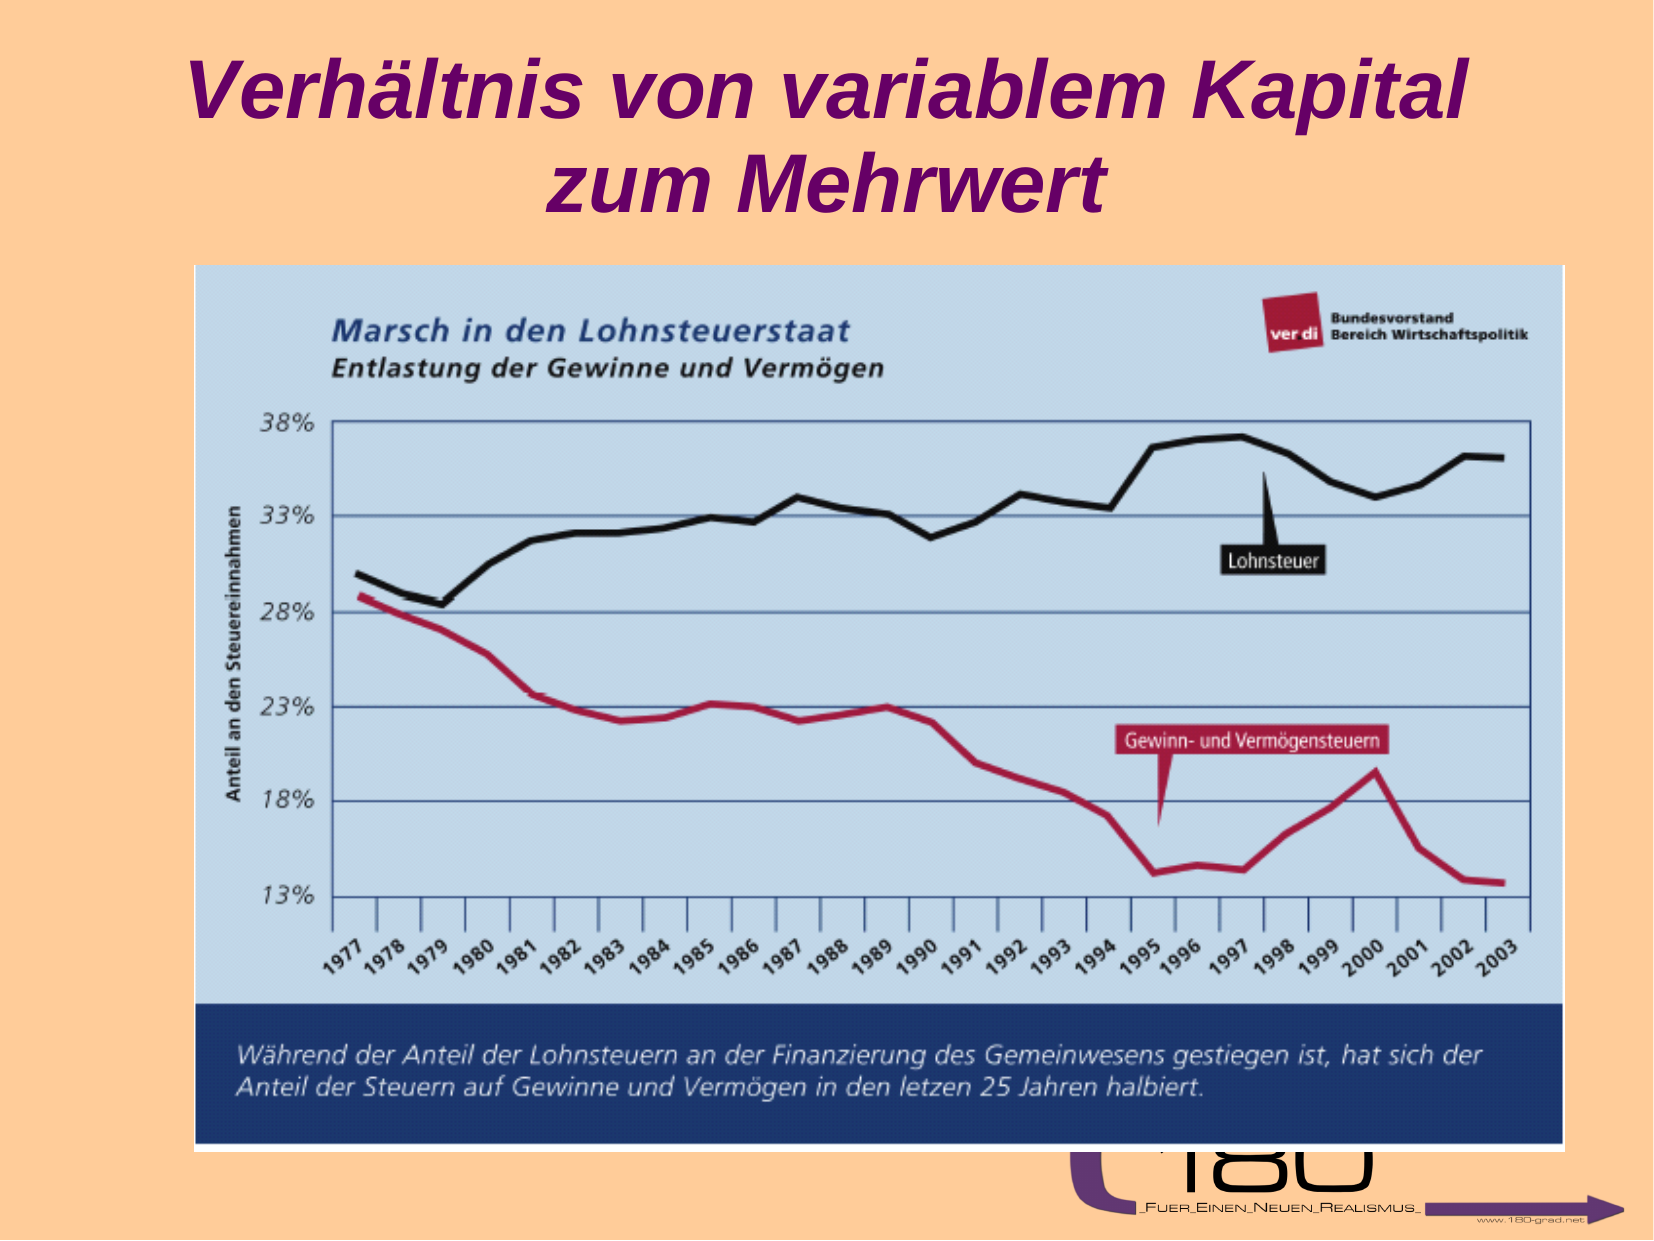

# Verhältnis von variablem Kapital zum Mehrwert